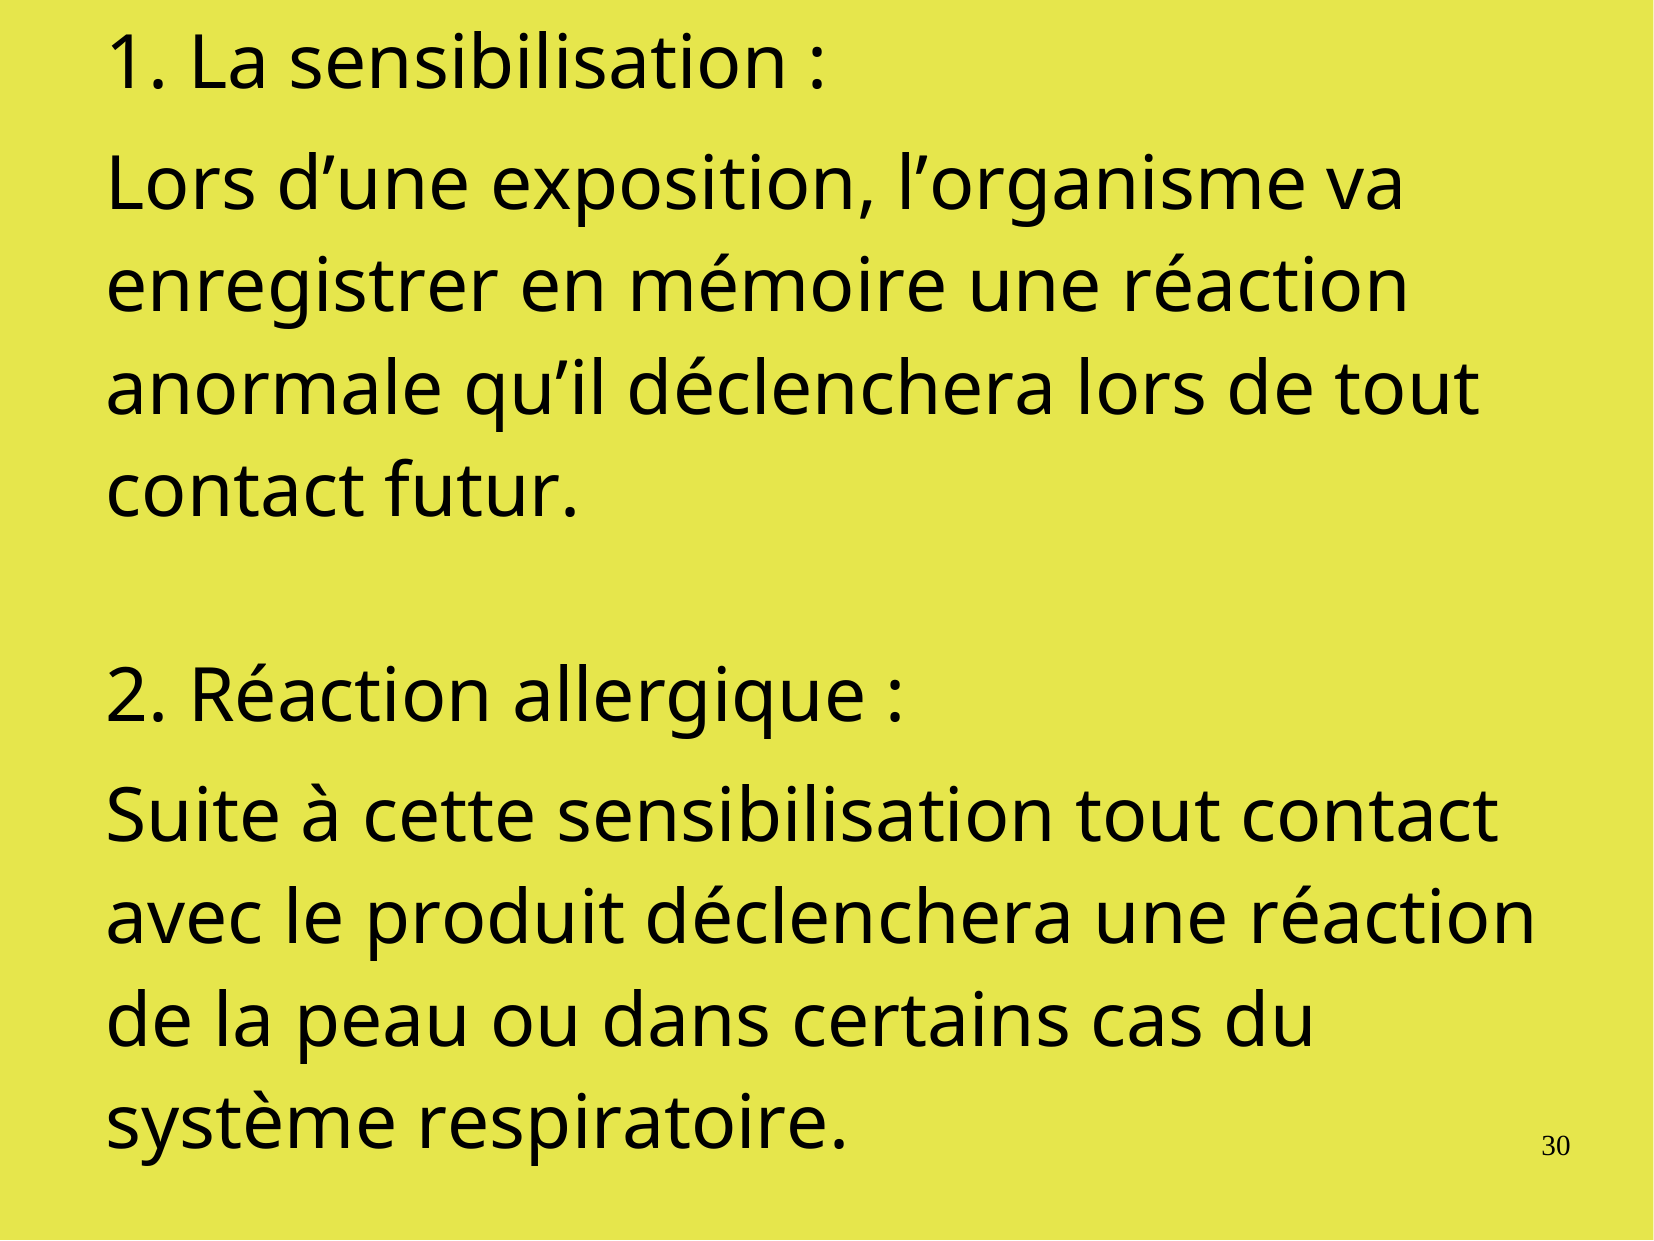

1. La sensibilisation :
Lors d’une exposition, l’organisme va enregistrer en mémoire une réaction anormale qu’il déclenchera lors de tout contact futur.
2. Réaction allergique :
Suite à cette sensibilisation tout contact avec le produit déclenchera une réaction de la peau ou dans certains cas du système respiratoire.
30